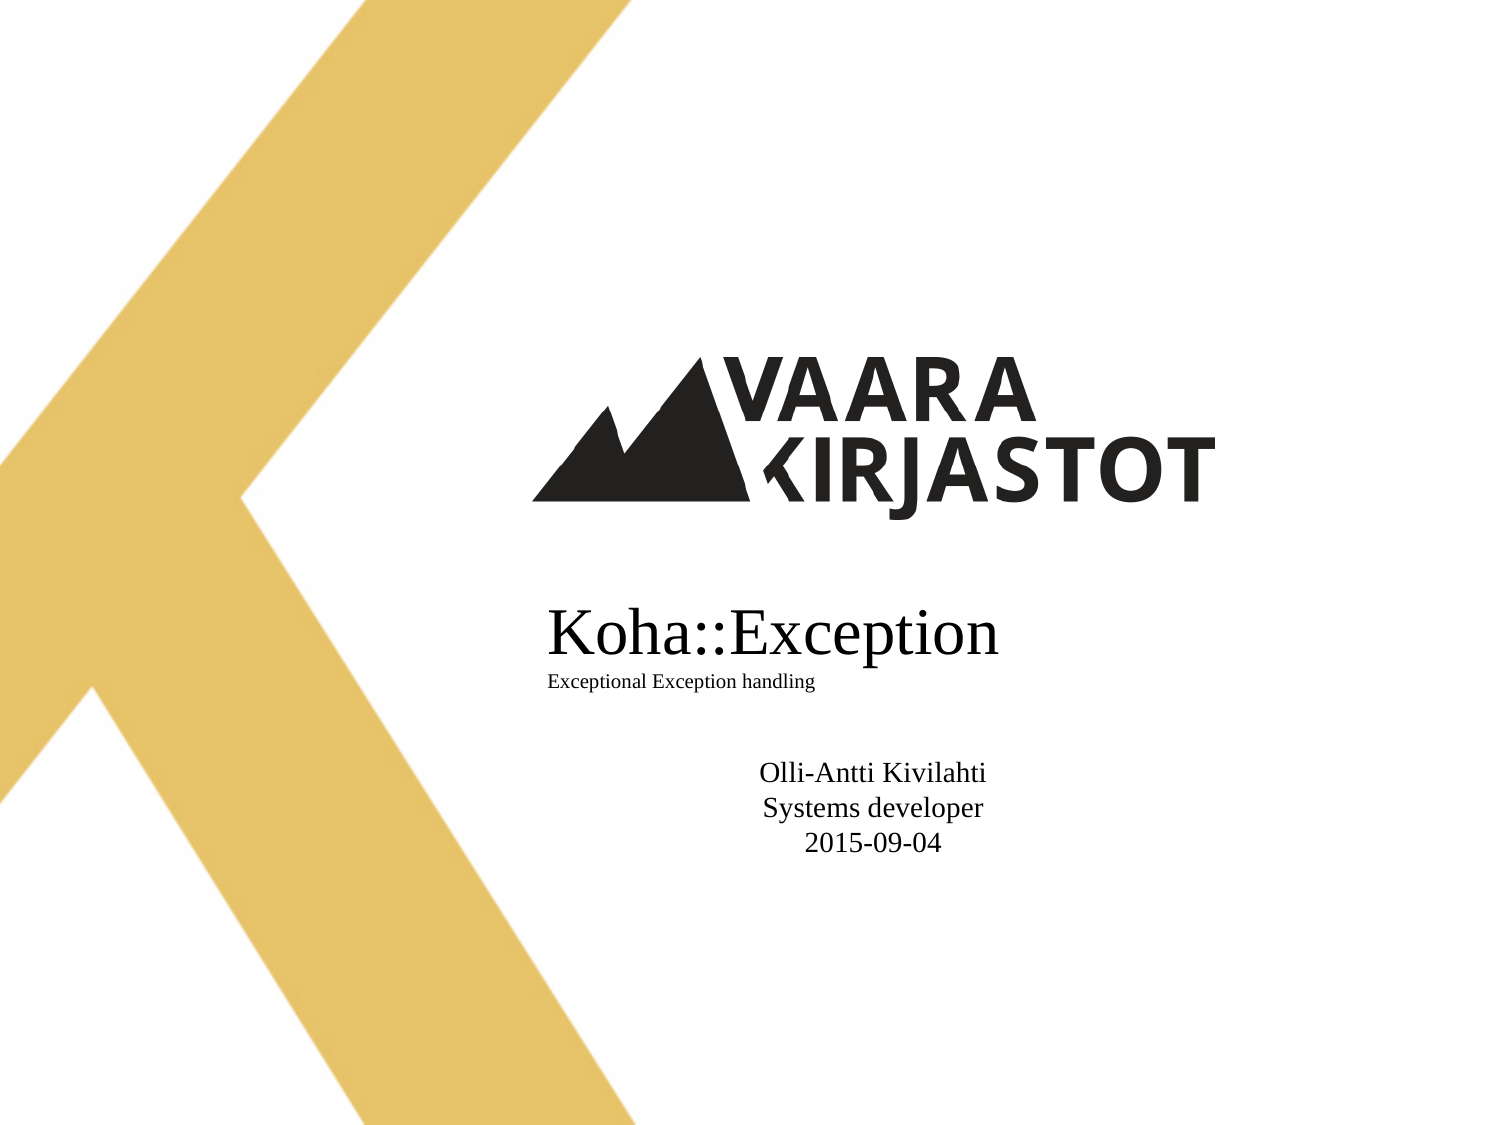

#
Koha::Exception
Exceptional Exception handling
Olli-Antti Kivilahti
Systems developer
2015-09-04